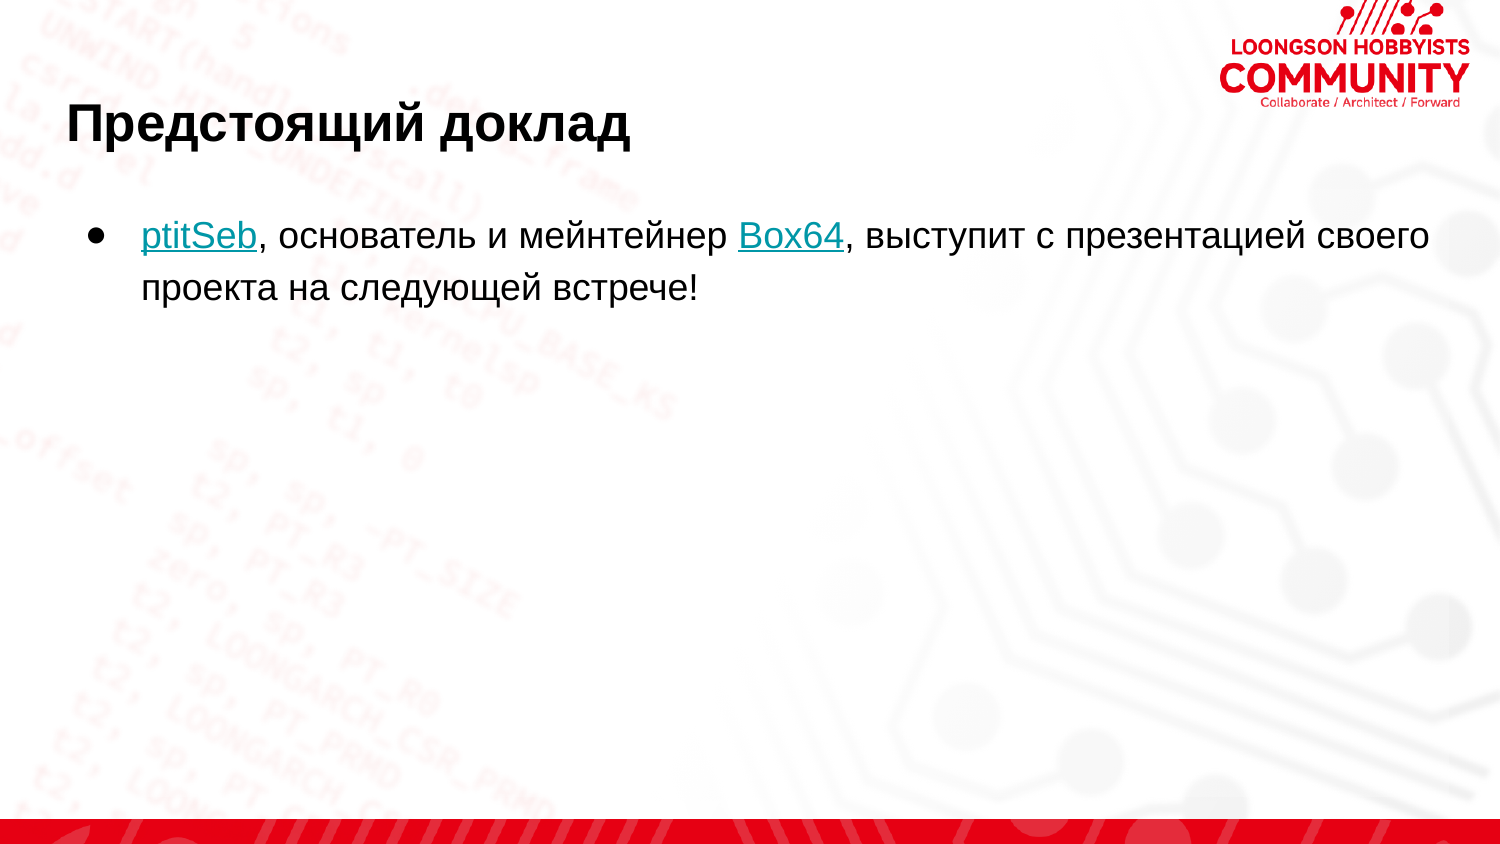

# Предстоящий доклад
ptitSeb, основатель и мейнтейнер Box64, выступит с презентацией своего проекта на следующей встрече!